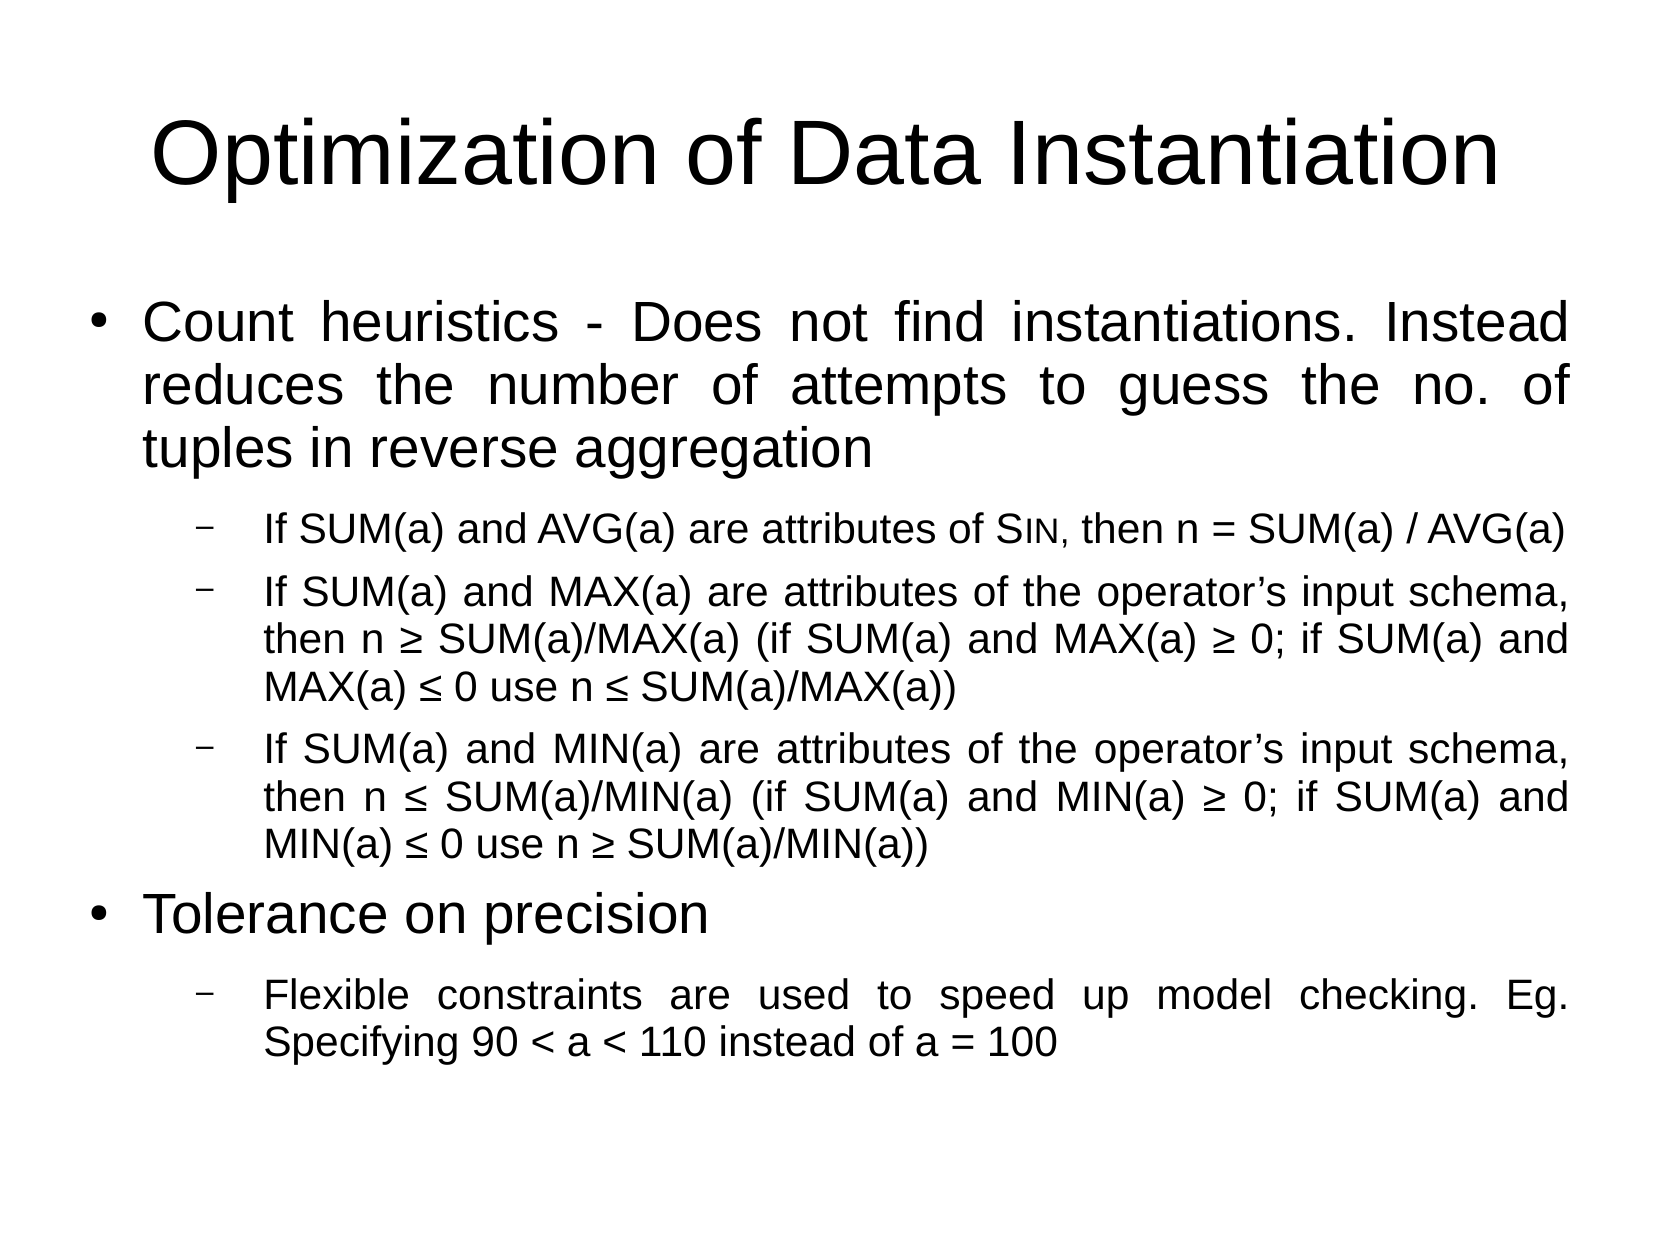

# Optimization of Data Instantiation
Count heuristics - Does not find instantiations. Instead reduces the number of attempts to guess the no. of tuples in reverse aggregation
If SUM(a) and AVG(a) are attributes of SIN, then n = SUM(a) / AVG(a)
If SUM(a) and MAX(a) are attributes of the operator’s input schema, then n ≥ SUM(a)/MAX(a) (if SUM(a) and MAX(a) ≥ 0; if SUM(a) and MAX(a) ≤ 0 use n ≤ SUM(a)/MAX(a))
If SUM(a) and MIN(a) are attributes of the operator’s input schema, then n ≤ SUM(a)/MIN(a) (if SUM(a) and MIN(a) ≥ 0; if SUM(a) and MIN(a) ≤ 0 use n ≥ SUM(a)/MIN(a))
Tolerance on precision
Flexible constraints are used to speed up model checking. Eg. Specifying 90 < a < 110 instead of a = 100